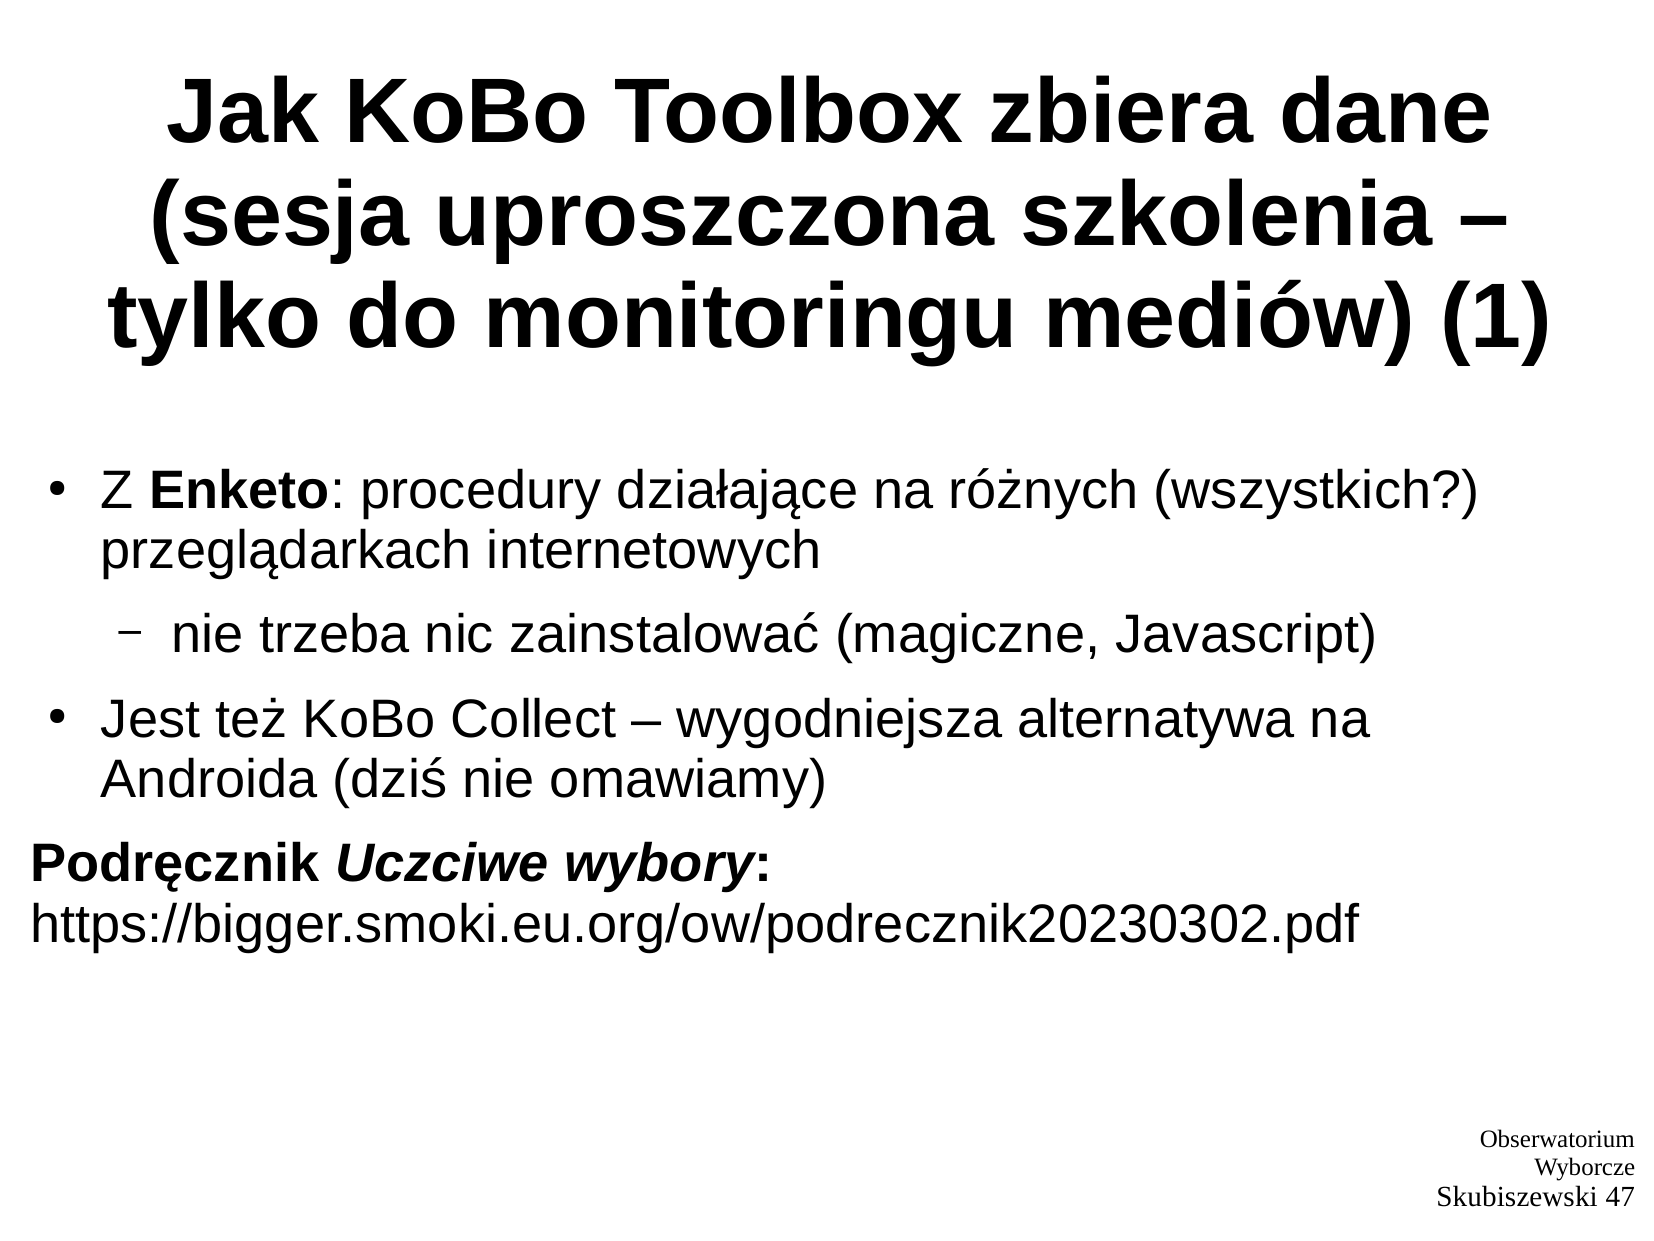

# Jak KoBo Toolbox zbiera dane (sesja uproszczona szkolenia – tylko do monitoringu mediów) (1)
Z Enketo: procedury działające na różnych (wszystkich?) przeglądarkach internetowych
nie trzeba nic zainstalować (magiczne, Javascript)
Jest też KoBo Collect – wygodniejsza alternatywa na Androida (dziś nie omawiamy)
Podręcznik Uczciwe wybory: https://bigger.smoki.eu.org/ow/podrecznik20230302.pdf
47